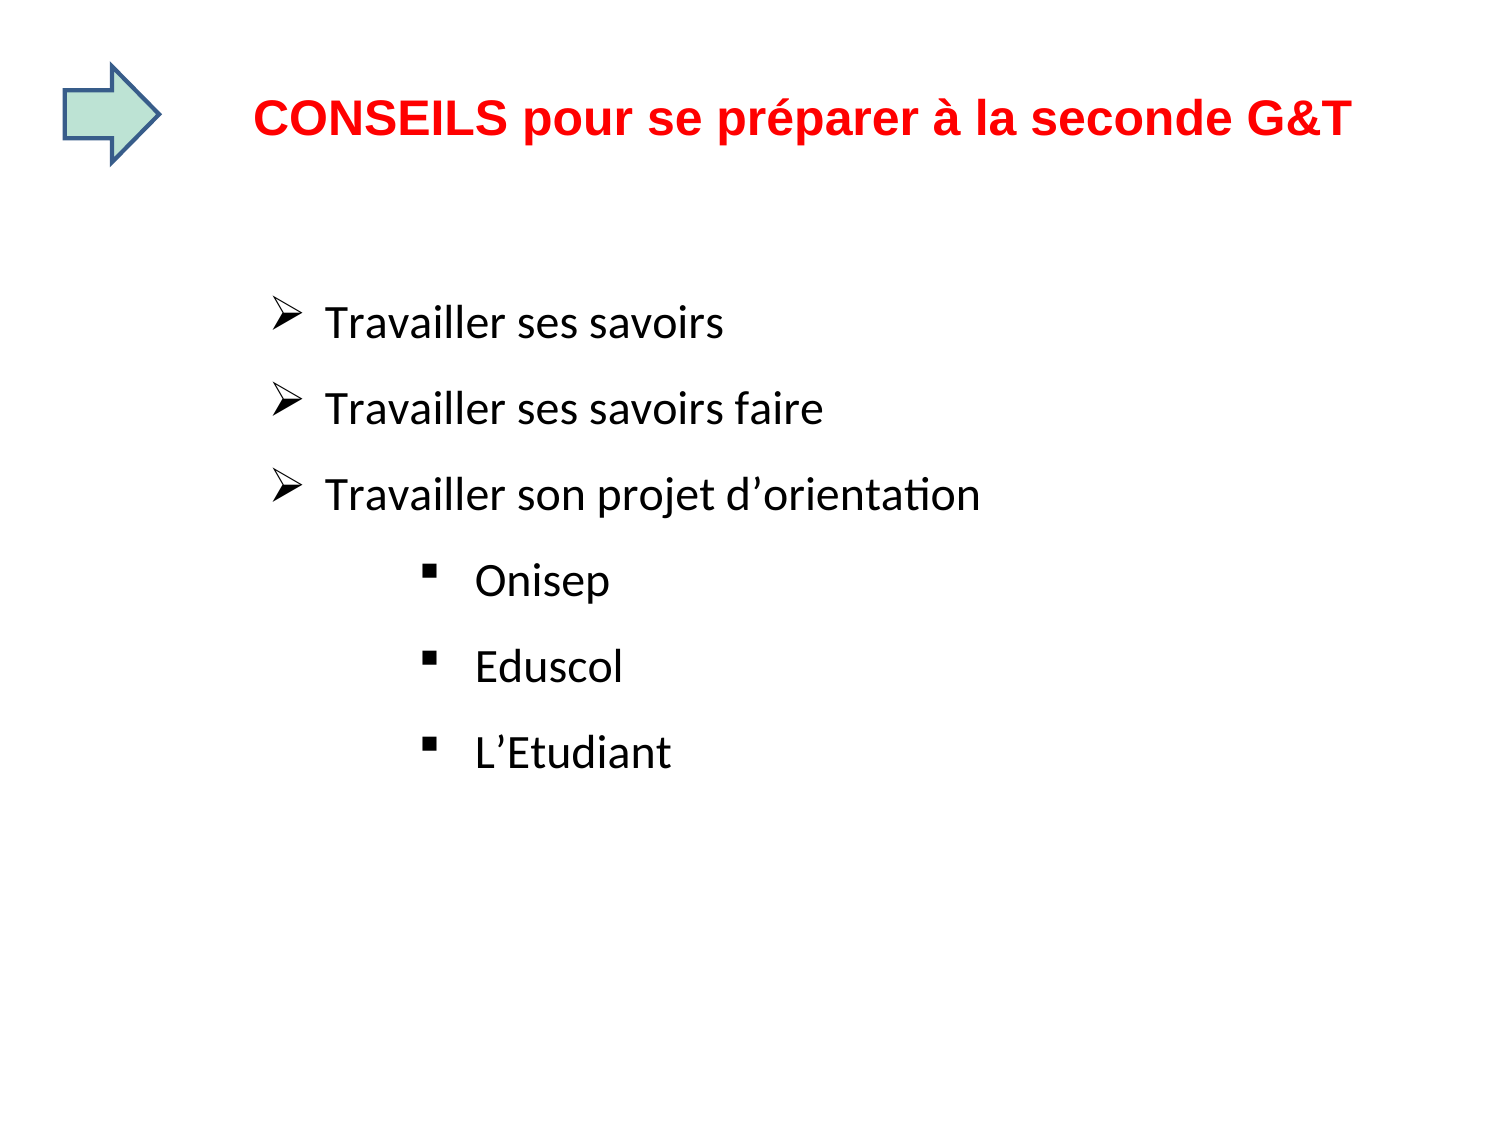

CONSEILS pour se préparer à la seconde G&T
Travailler ses savoirs
Travailler ses savoirs faire
Travailler son projet d’orientation
Onisep
Eduscol
L’Etudiant